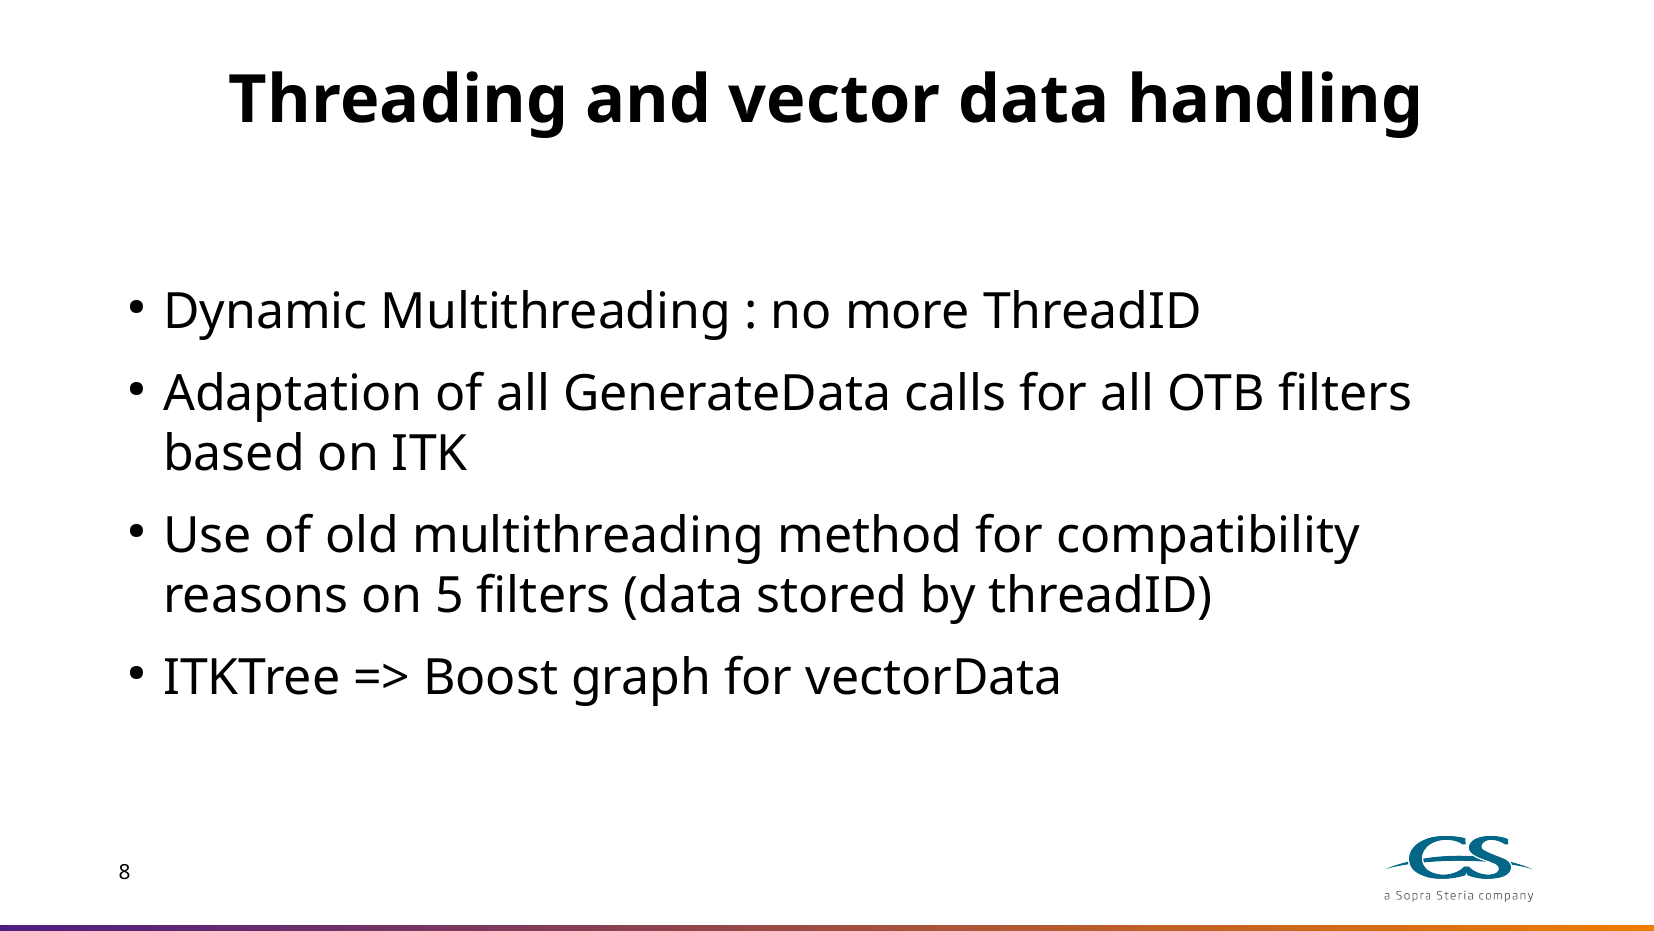

# Threading and vector data handling
Dynamic Multithreading : no more ThreadID
Adaptation of all GenerateData calls for all OTB filters based on ITK
Use of old multithreading method for compatibility reasons on 5 filters (data stored by threadID)
ITKTree => Boost graph for vectorData